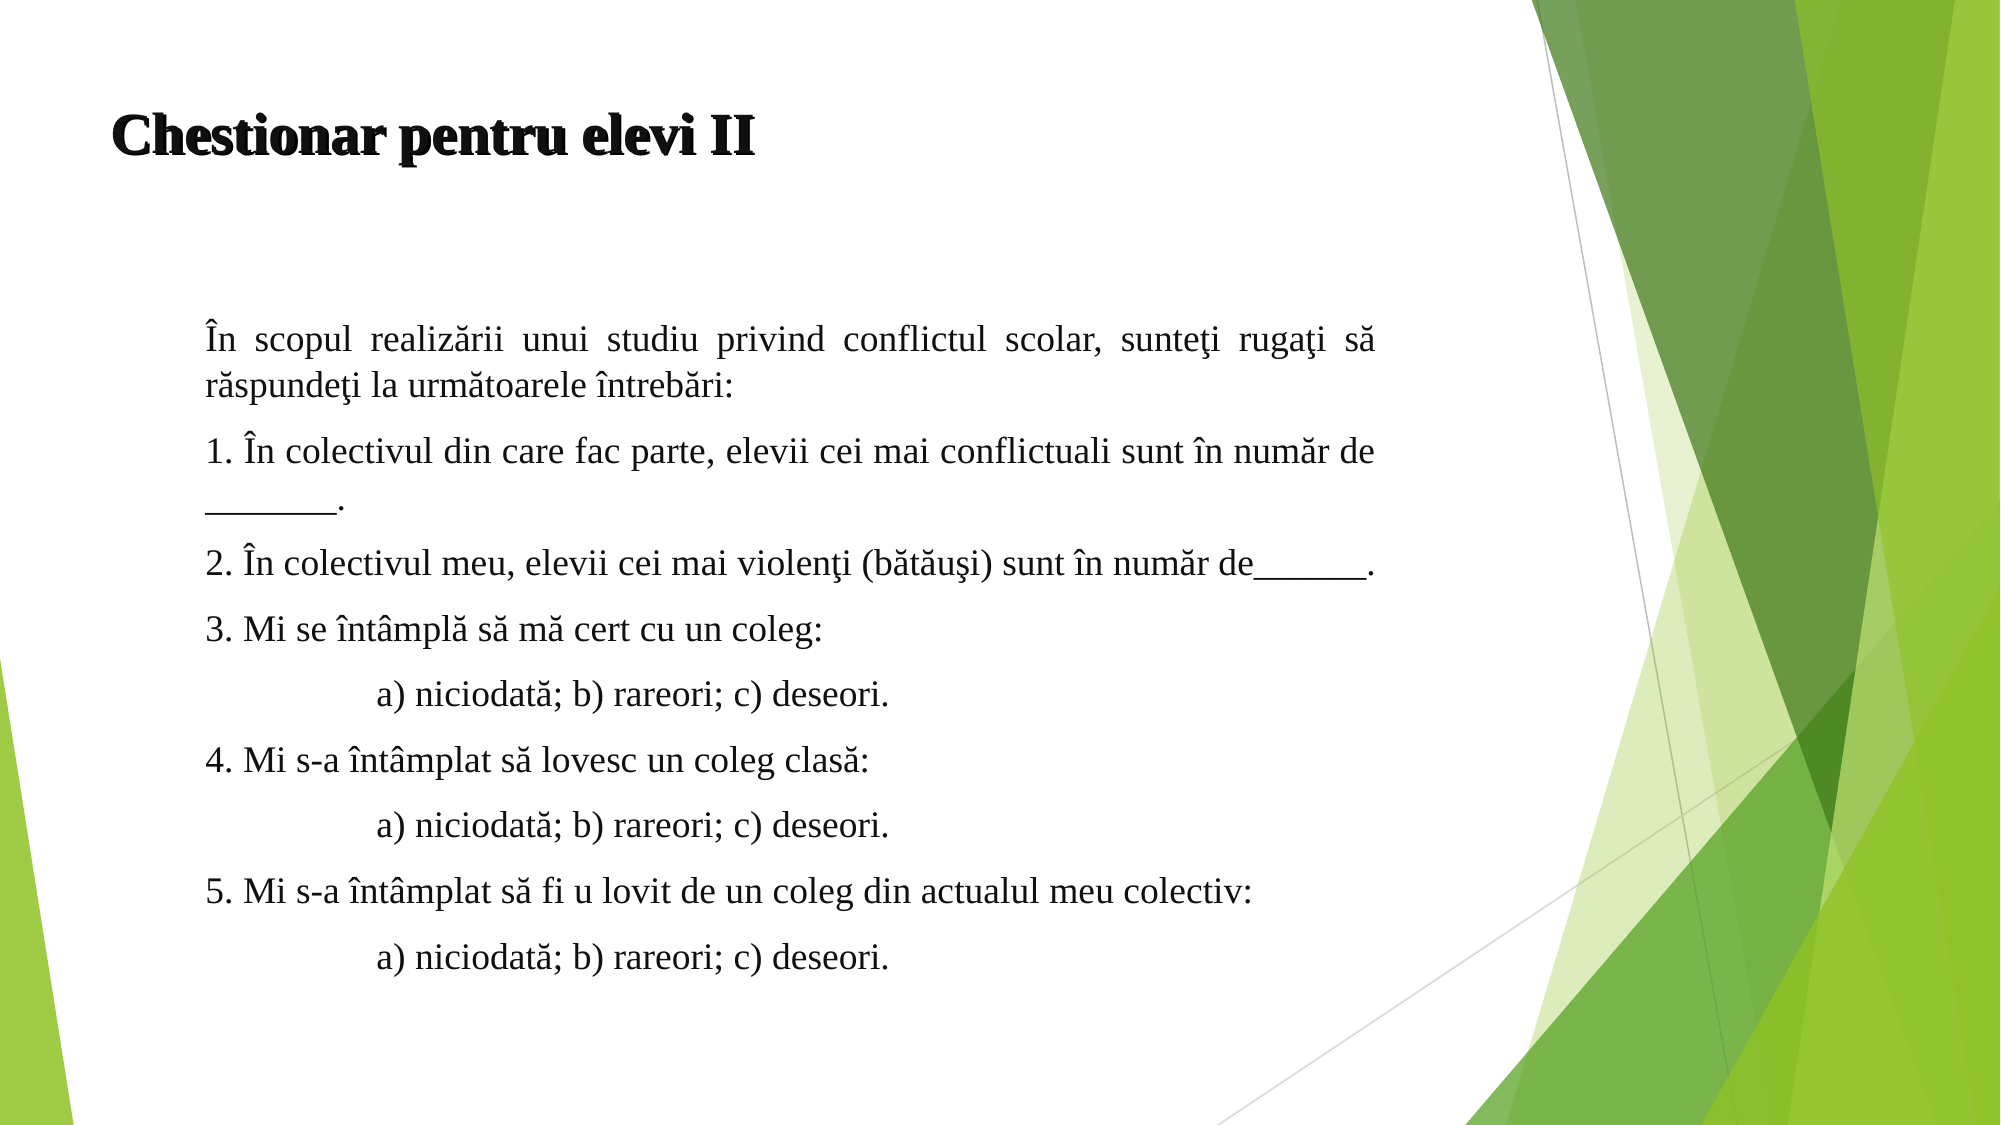

Chestionar pentru elevi II
În scopul realizării unui studiu privind conflictul scolar, sunteţi rugaţi să răspundeţi la următoarele întrebări:
1. În colectivul din care fac parte, elevii cei mai conflictuali sunt în număr de _______.
2. În colectivul meu, elevii cei mai violenţi (bătăuşi) sunt în număr de______.
3. Mi se întâmplă să mă cert cu un coleg:
 a) niciodată; b) rareori; c) deseori.
4. Mi s-a întâmplat să lovesc un coleg clasă:
 a) niciodată; b) rareori; c) deseori.
5. Mi s-a întâmplat să fi u lovit de un coleg din actualul meu colectiv:
 a) niciodată; b) rareori; c) deseori.